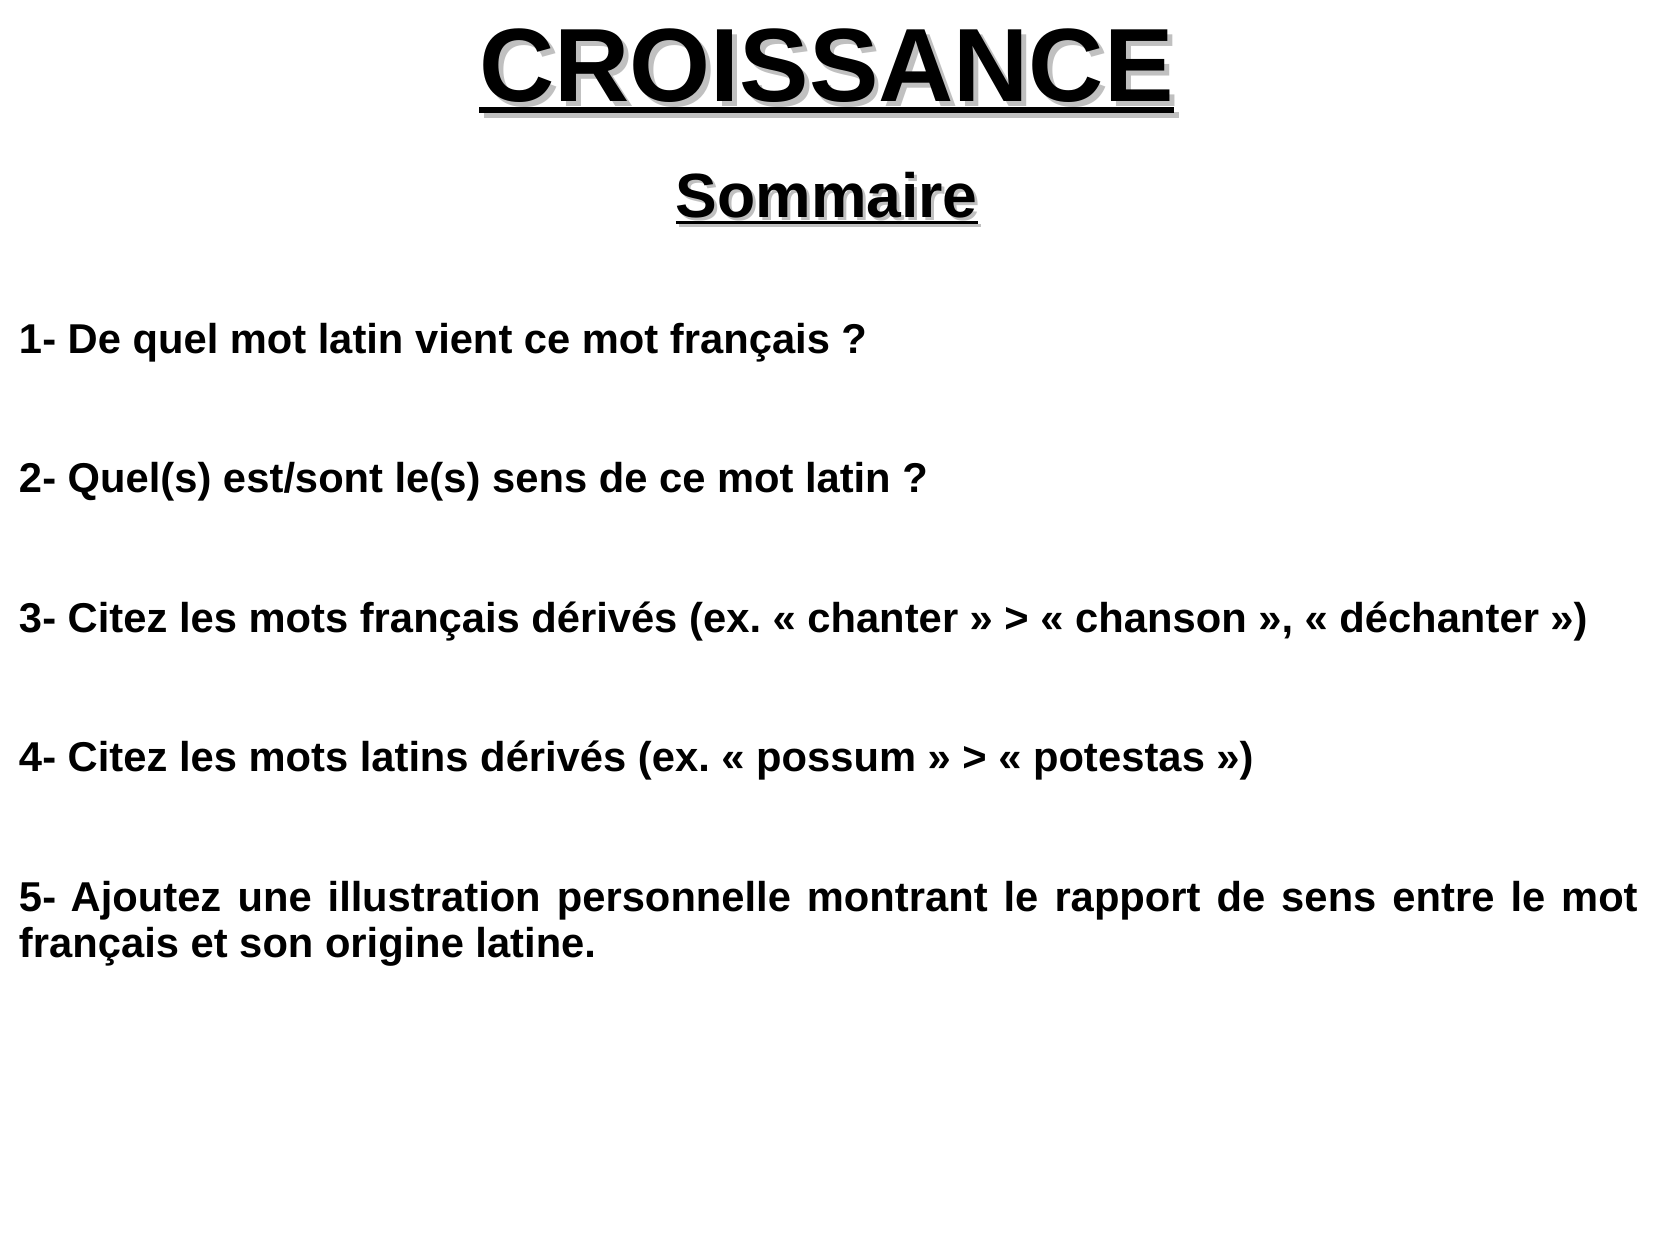

CROISSANCE
Sommaire
1- De quel mot latin vient ce mot français ?
2- Quel(s) est/sont le(s) sens de ce mot latin ?
3- Citez les mots français dérivés (ex. « chanter » > « chanson », « déchanter »)
4- Citez les mots latins dérivés (ex. « possum » > « potestas »)
5- Ajoutez une illustration personnelle montrant le rapport de sens entre le mot français et son origine latine.